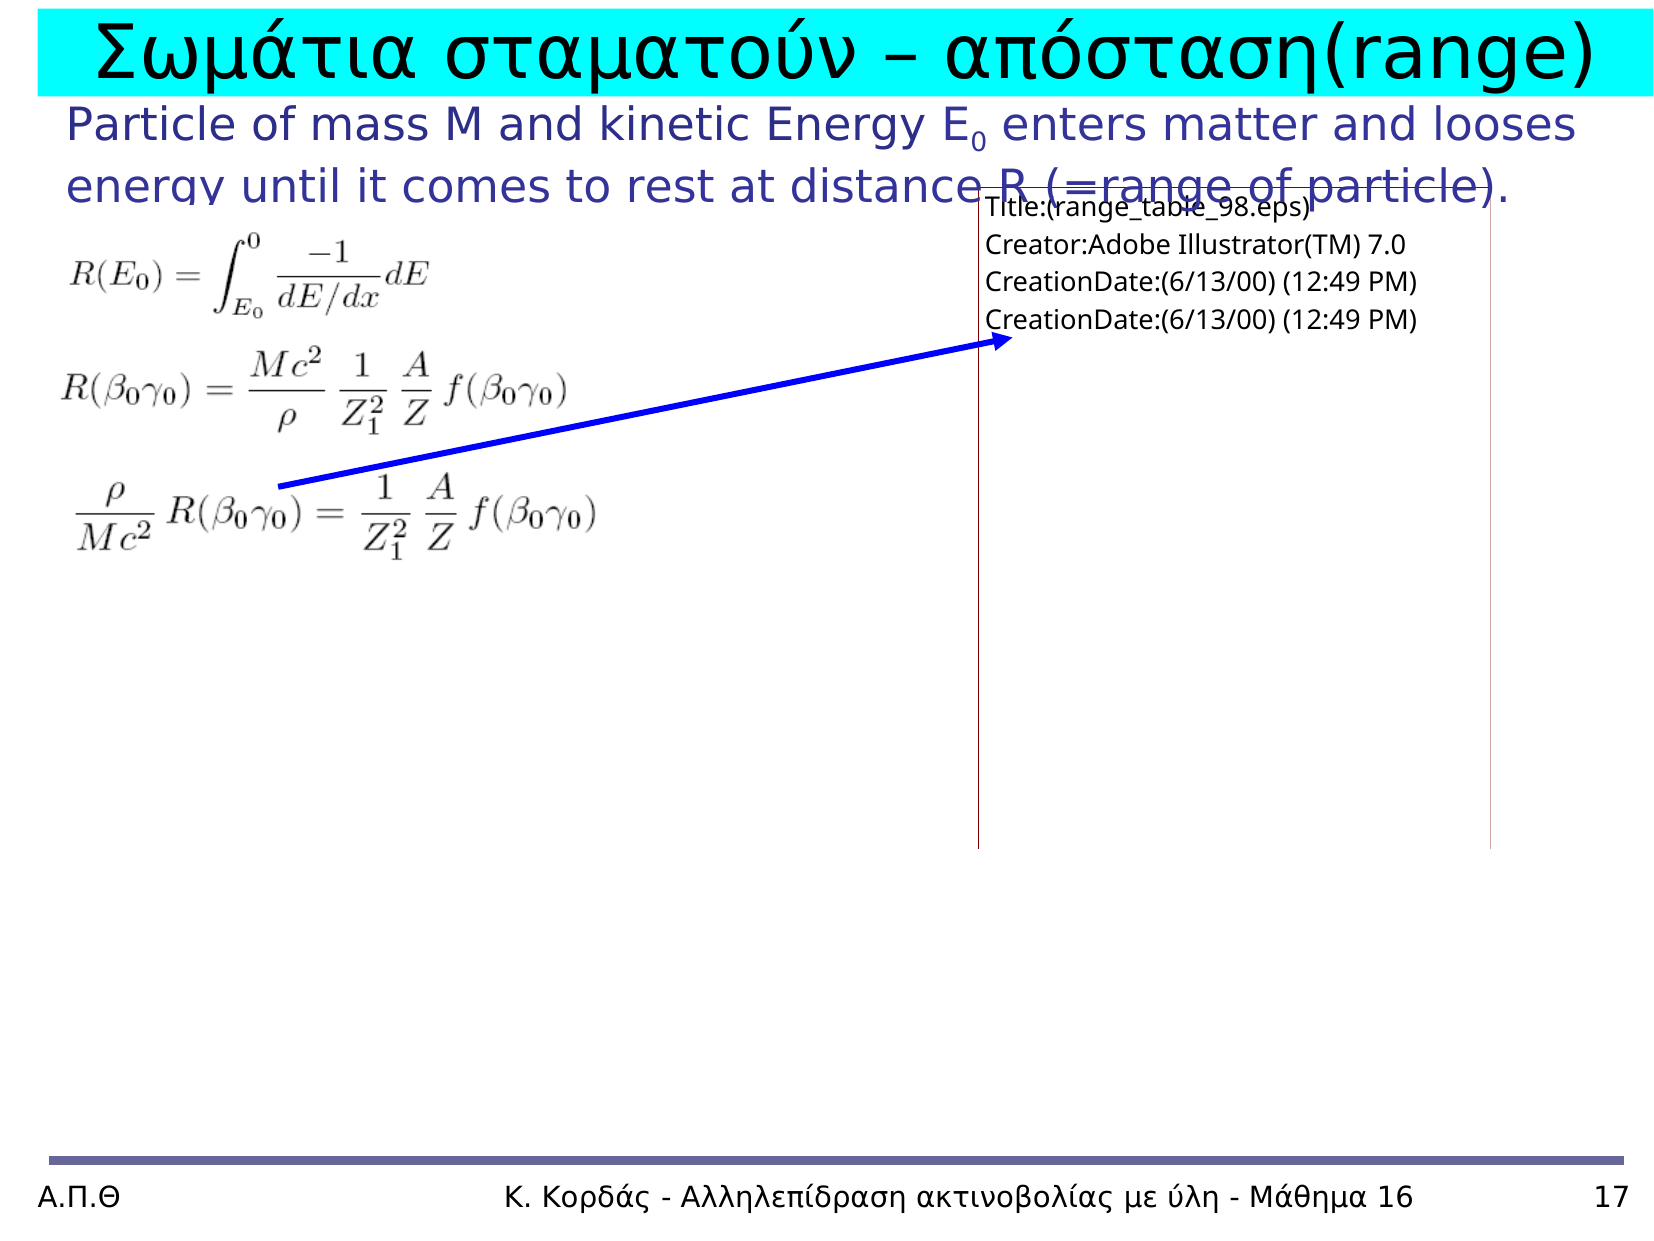

# Σωμάτια σταματούν – απόσταση(range)
Particle of mass M and kinetic Energy E0 enters matter and looses energy until it comes to rest at distance R (=range of particle).
Α.Π.Θ
Κ. Κορδάς - Αλληλεπίδραση ακτινοβολίας με ύλη - Μάθημα 16
17